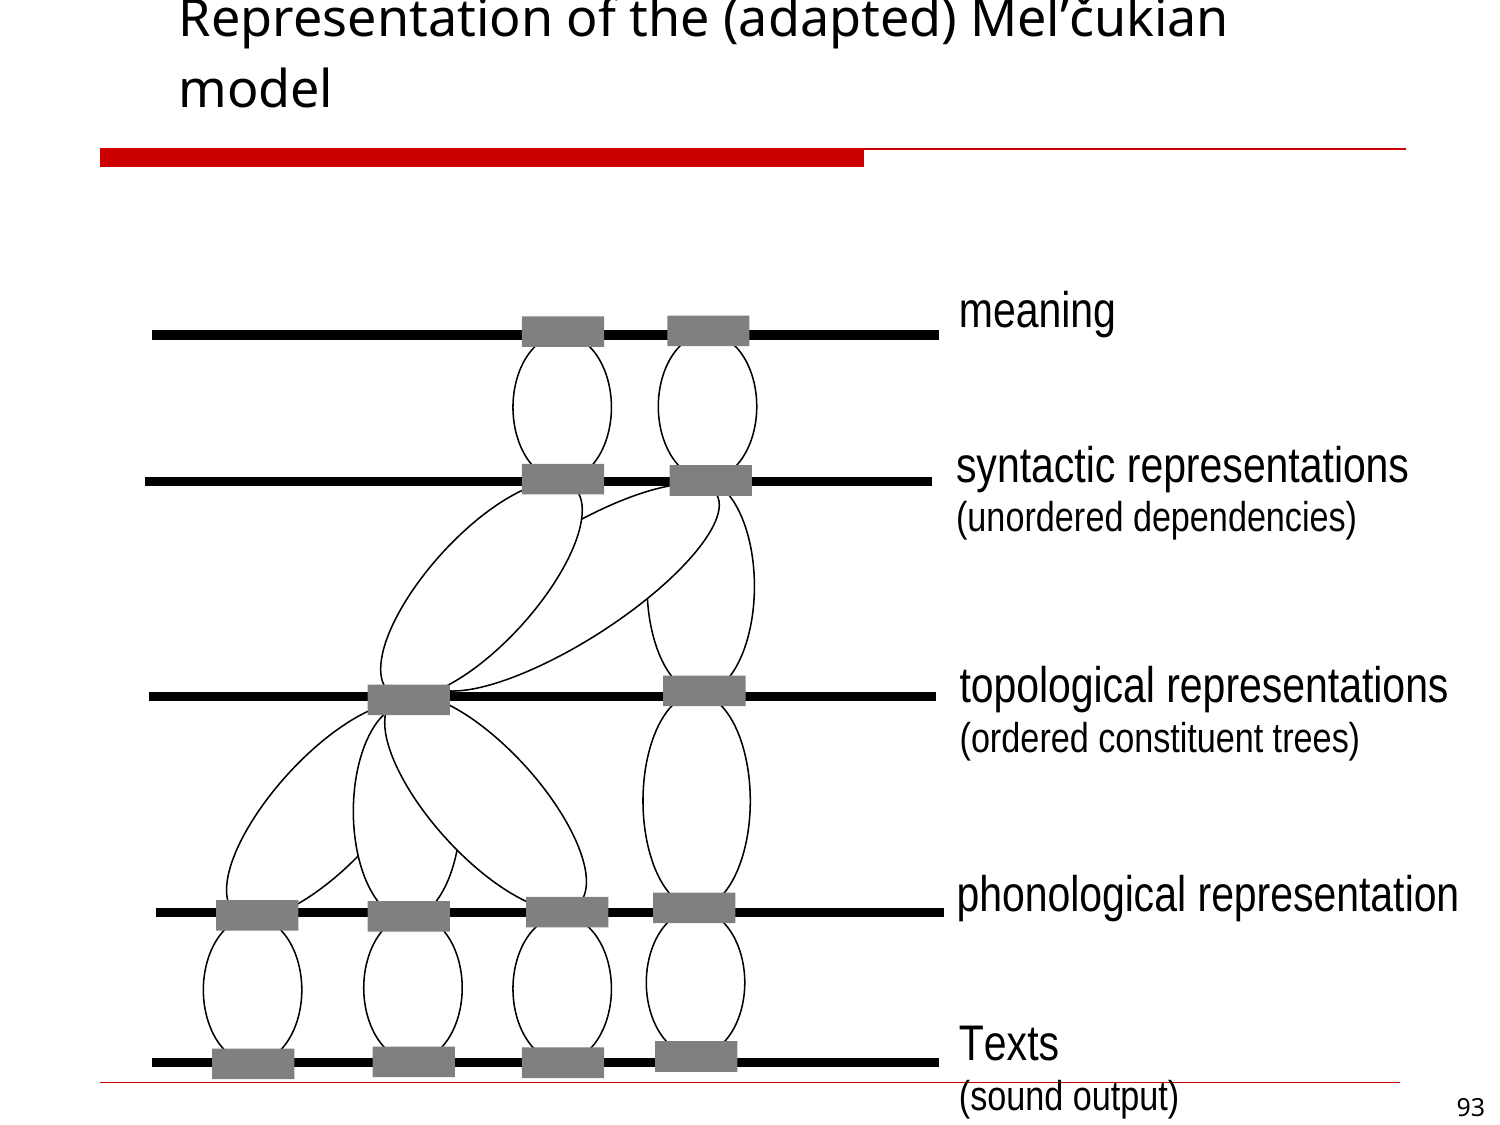

# Representation of the (adapted) Mel’čukian model
meaning
syntactic representations
(unordered dependencies)
topological representations
(ordered constituent trees)
 phonological representation
Texts
(sound output)
93